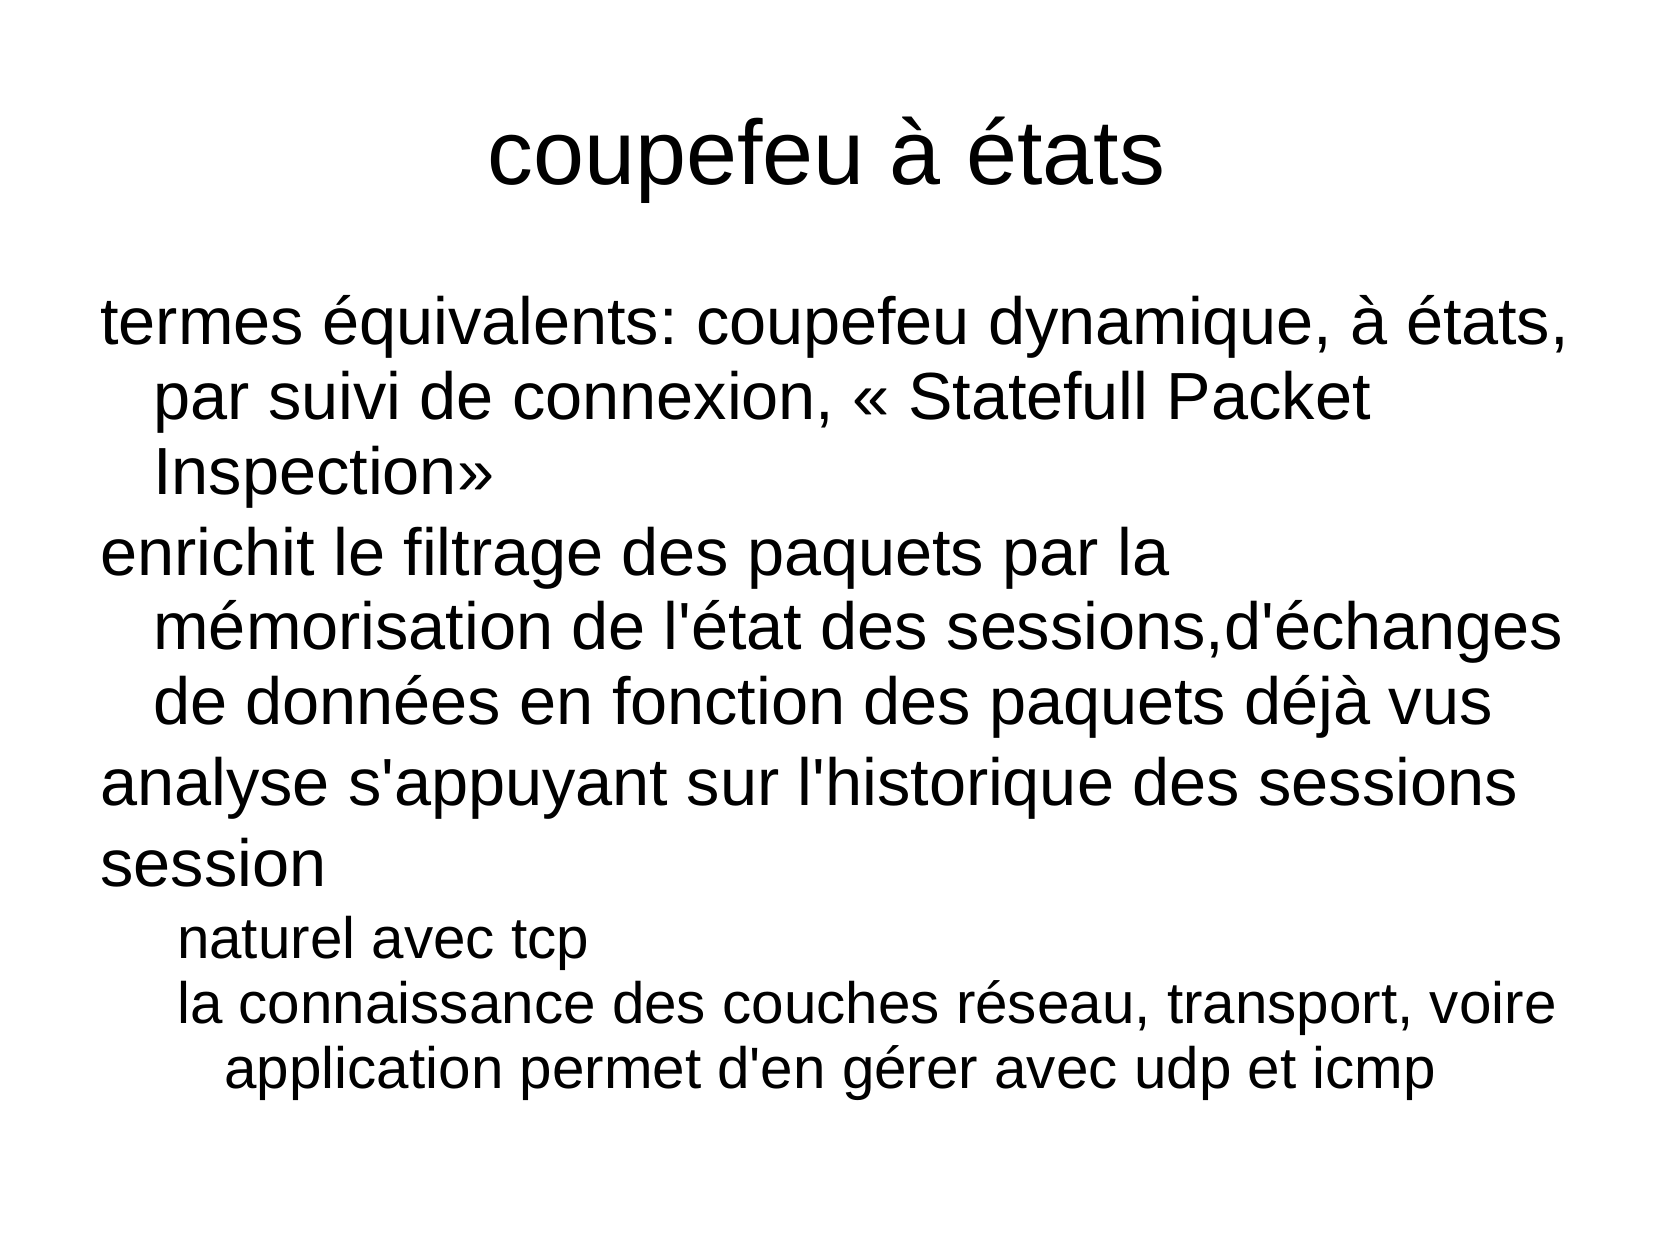

# coupefeu à états
termes équivalents: coupefeu dynamique, à états, par suivi de connexion, « Statefull Packet Inspection»
enrichit le filtrage des paquets par la mémorisation de l'état des sessions,d'échanges de données en fonction des paquets déjà vus
analyse s'appuyant sur l'historique des sessions
session
naturel avec tcp
la connaissance des couches réseau, transport, voire application permet d'en gérer avec udp et icmp